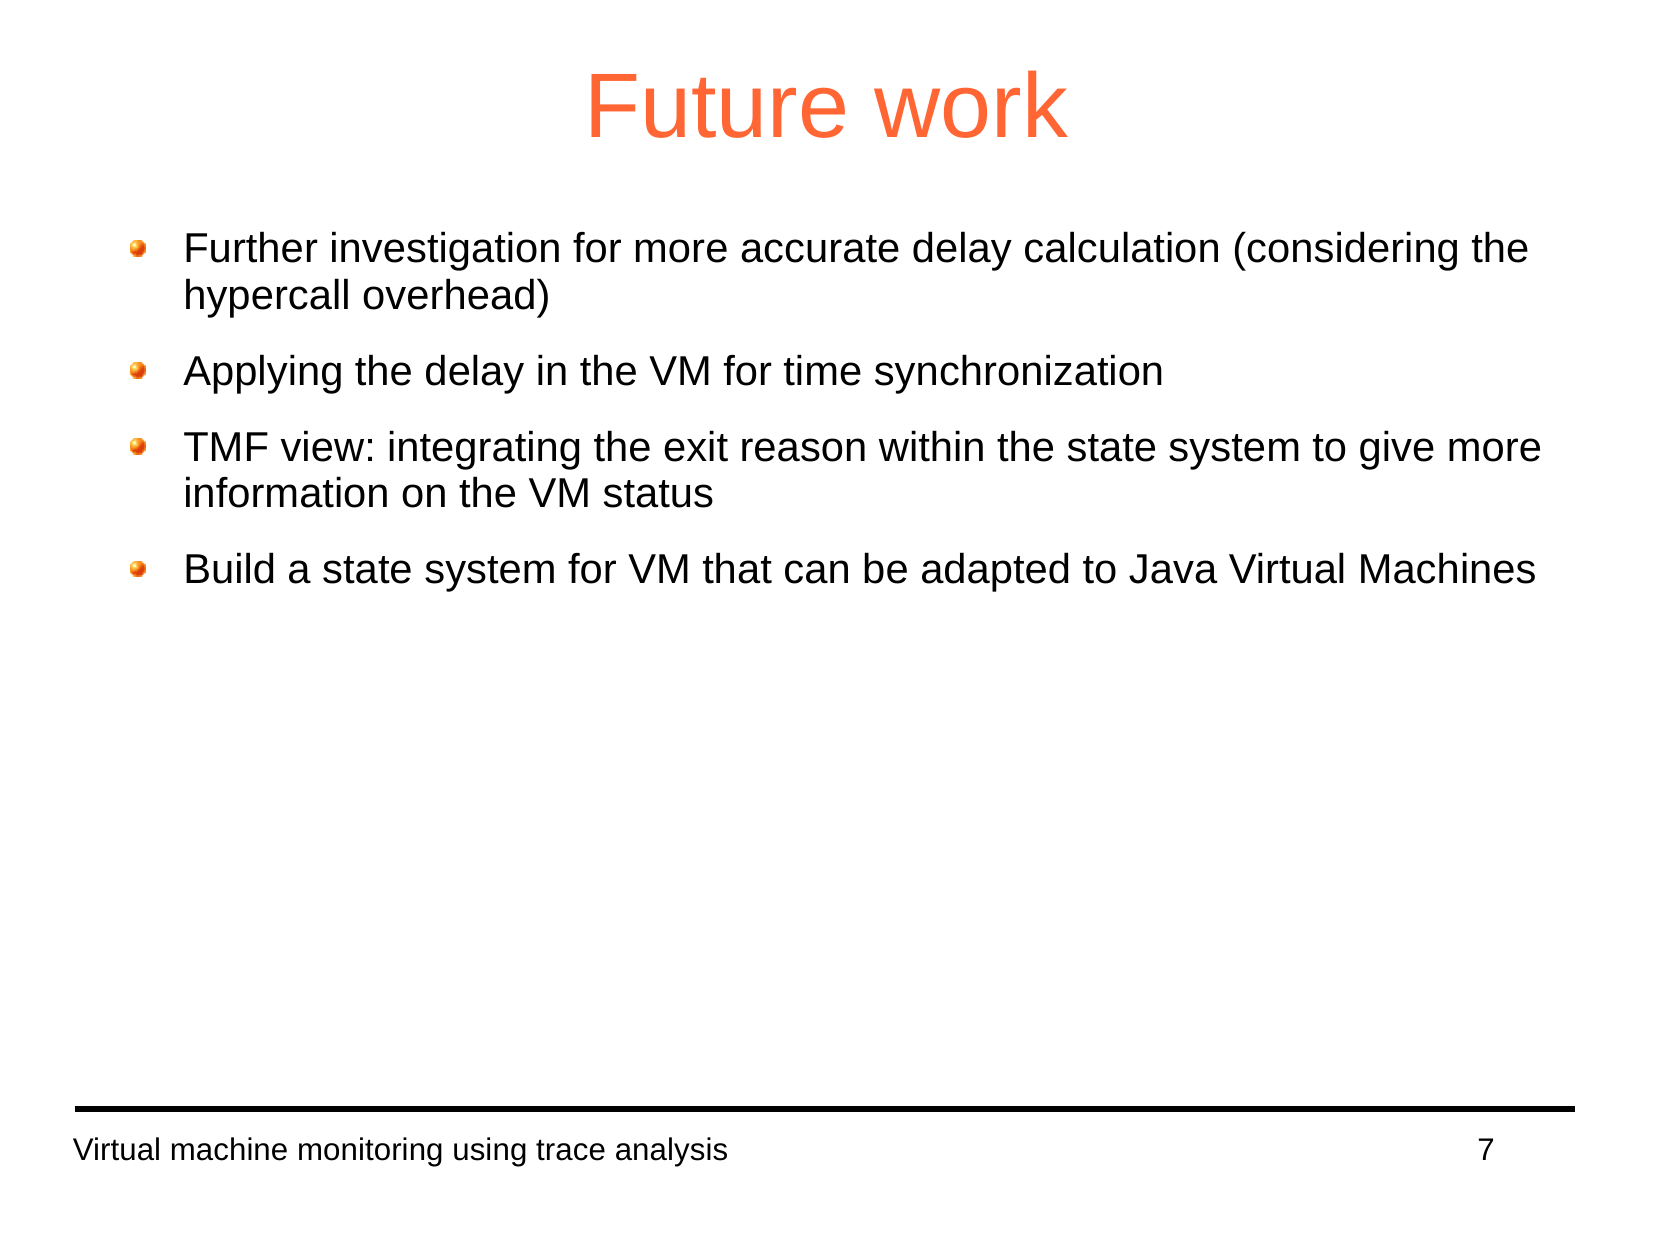

# Future work
Further investigation for more accurate delay calculation (considering the hypercall overhead)
Applying the delay in the VM for time synchronization
TMF view: integrating the exit reason within the state system to give more information on the VM status
Build a state system for VM that can be adapted to Java Virtual Machines